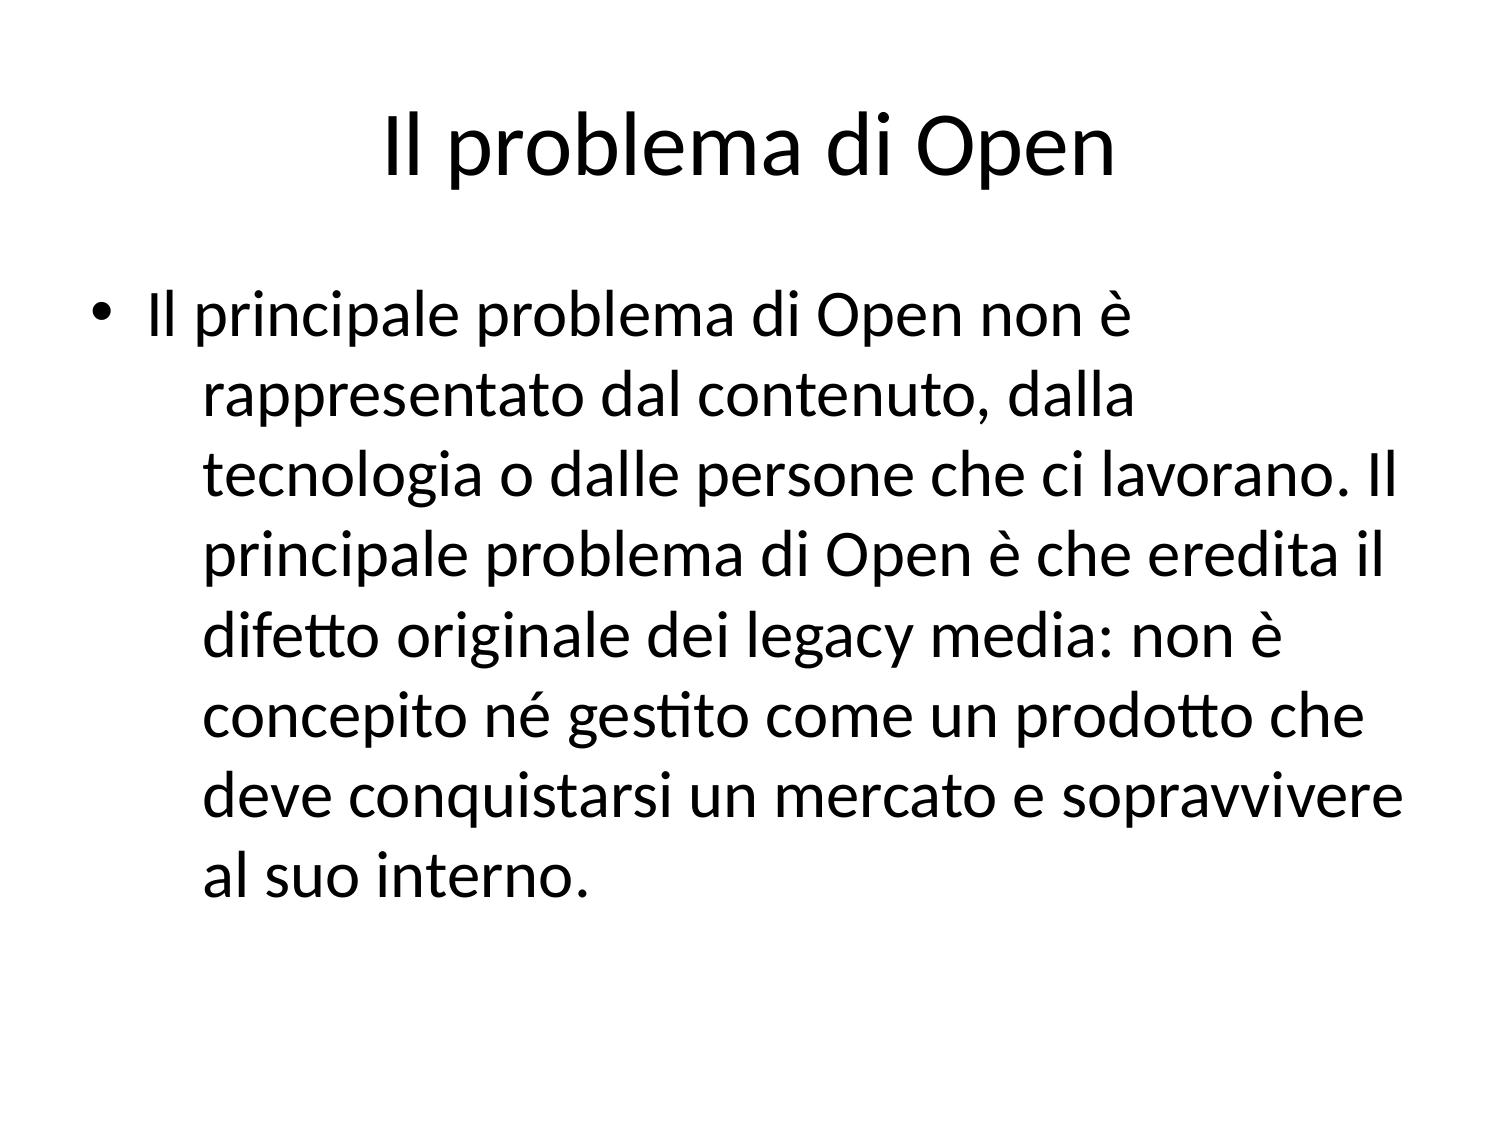

# Il problema di Open
Il principale problema di Open non è rappresentato dal contenuto, dalla tecnologia o dalle persone che ci lavorano. Il principale problema di Open è che eredita il difetto originale dei legacy media: non è concepito né gestito come un prodotto che deve conquistarsi un mercato e sopravvivere al suo interno.